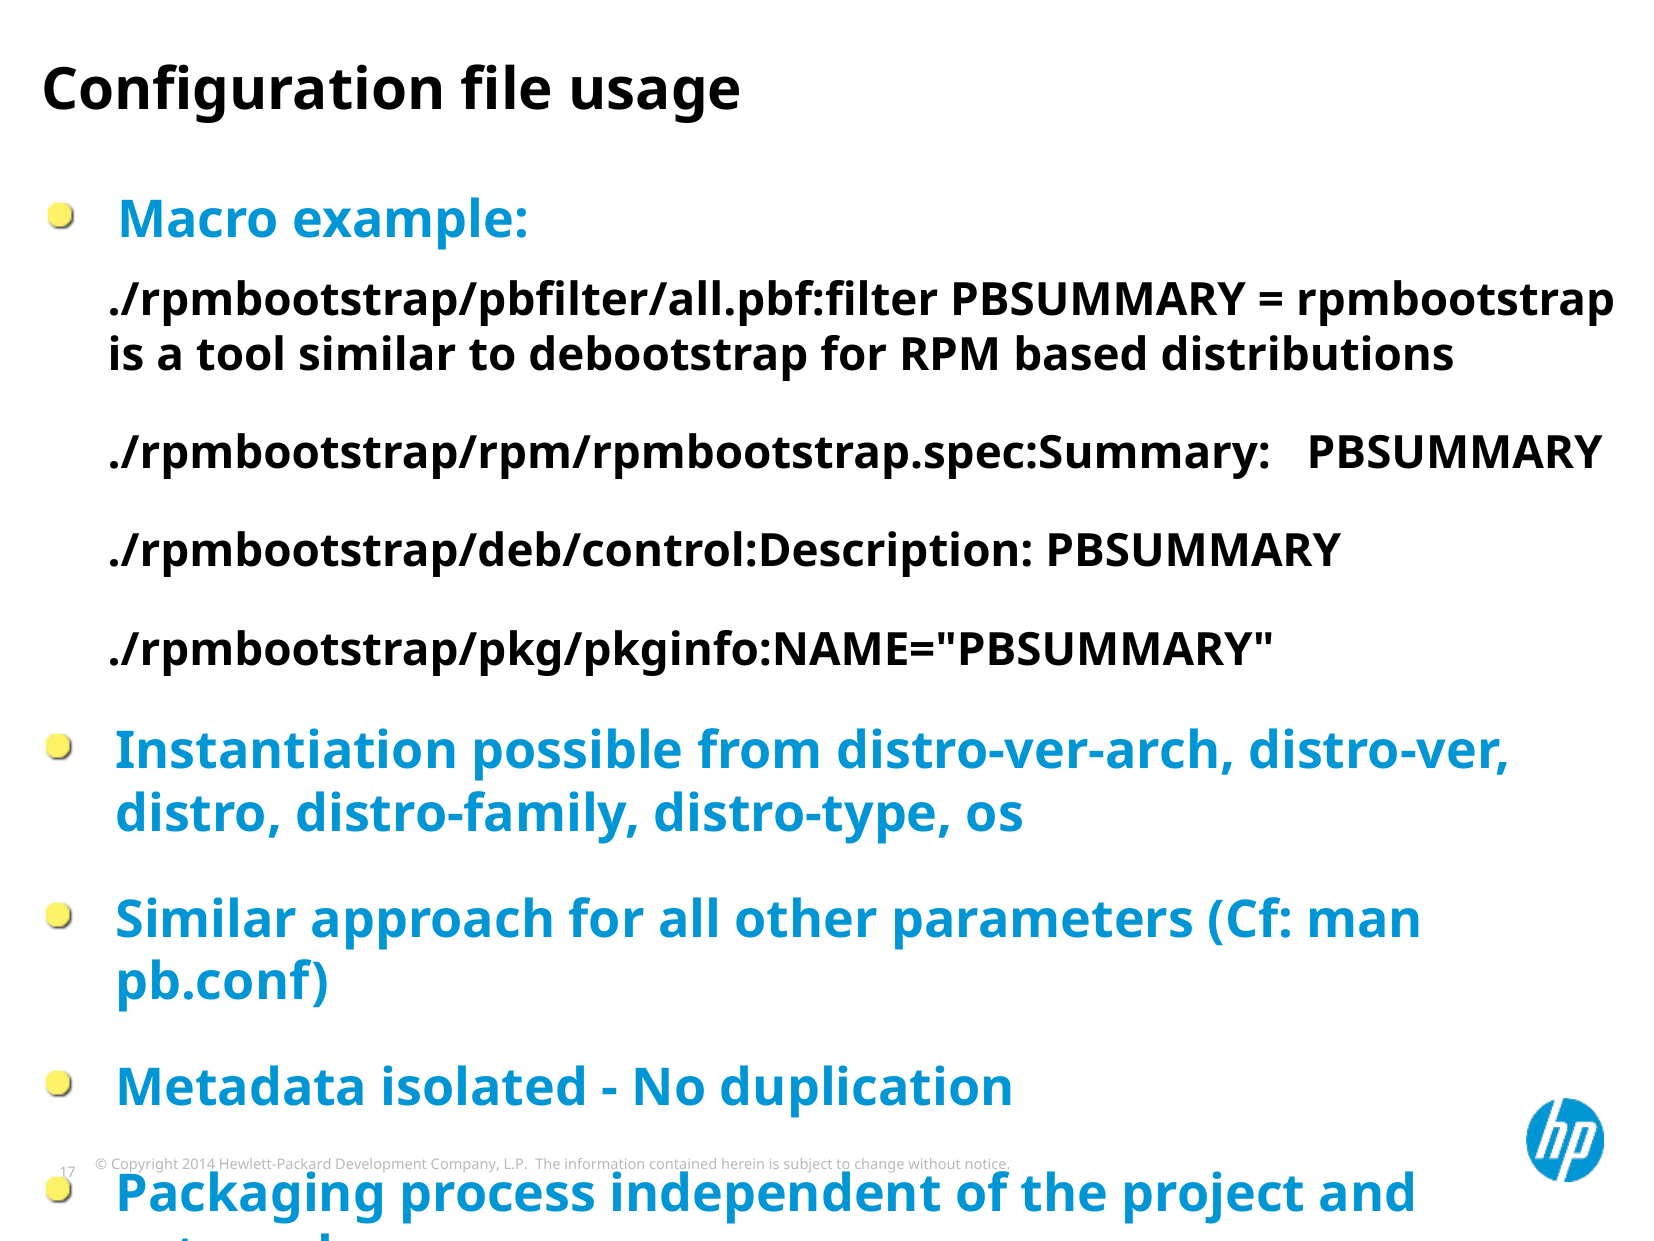

Configuration file usage
# Macro example:
./rpmbootstrap/pbfilter/all.pbf:filter PBSUMMARY = rpmbootstrap is a tool similar to debootstrap for RPM based distributions
./rpmbootstrap/rpm/rpmbootstrap.spec:Summary: PBSUMMARY
./rpmbootstrap/deb/control:Description: PBSUMMARY
./rpmbootstrap/pkg/pkginfo:NAME="PBSUMMARY"
Instantiation possible from distro-ver-arch, distro-ver, distro, distro-family, distro-type, os
Similar approach for all other parameters (Cf: man pb.conf)
Metadata isolated - No duplication
Packaging process independent of the project and external